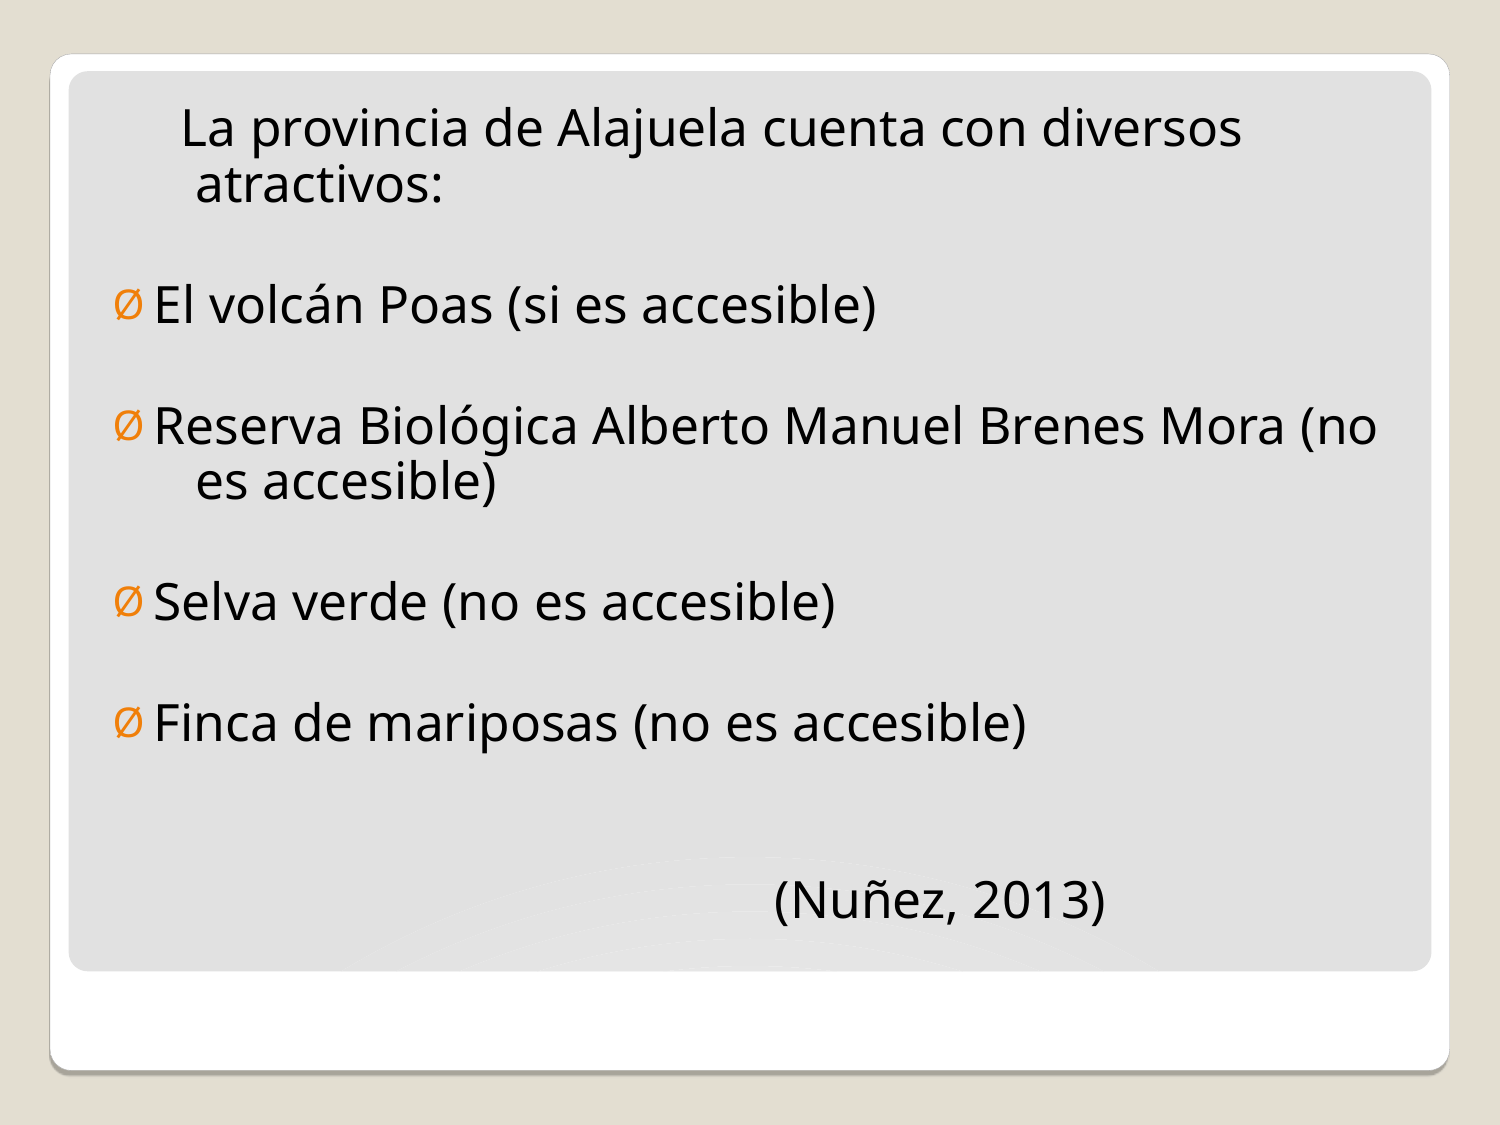

# La provincia de Alajuela cuenta con diversos atractivos:
El volcán Poas (si es accesible)
Reserva Biológica Alberto Manuel Brenes Mora (no es accesible)
Selva verde (no es accesible)
Finca de mariposas (no es accesible)
 (Nuñez, 2013)